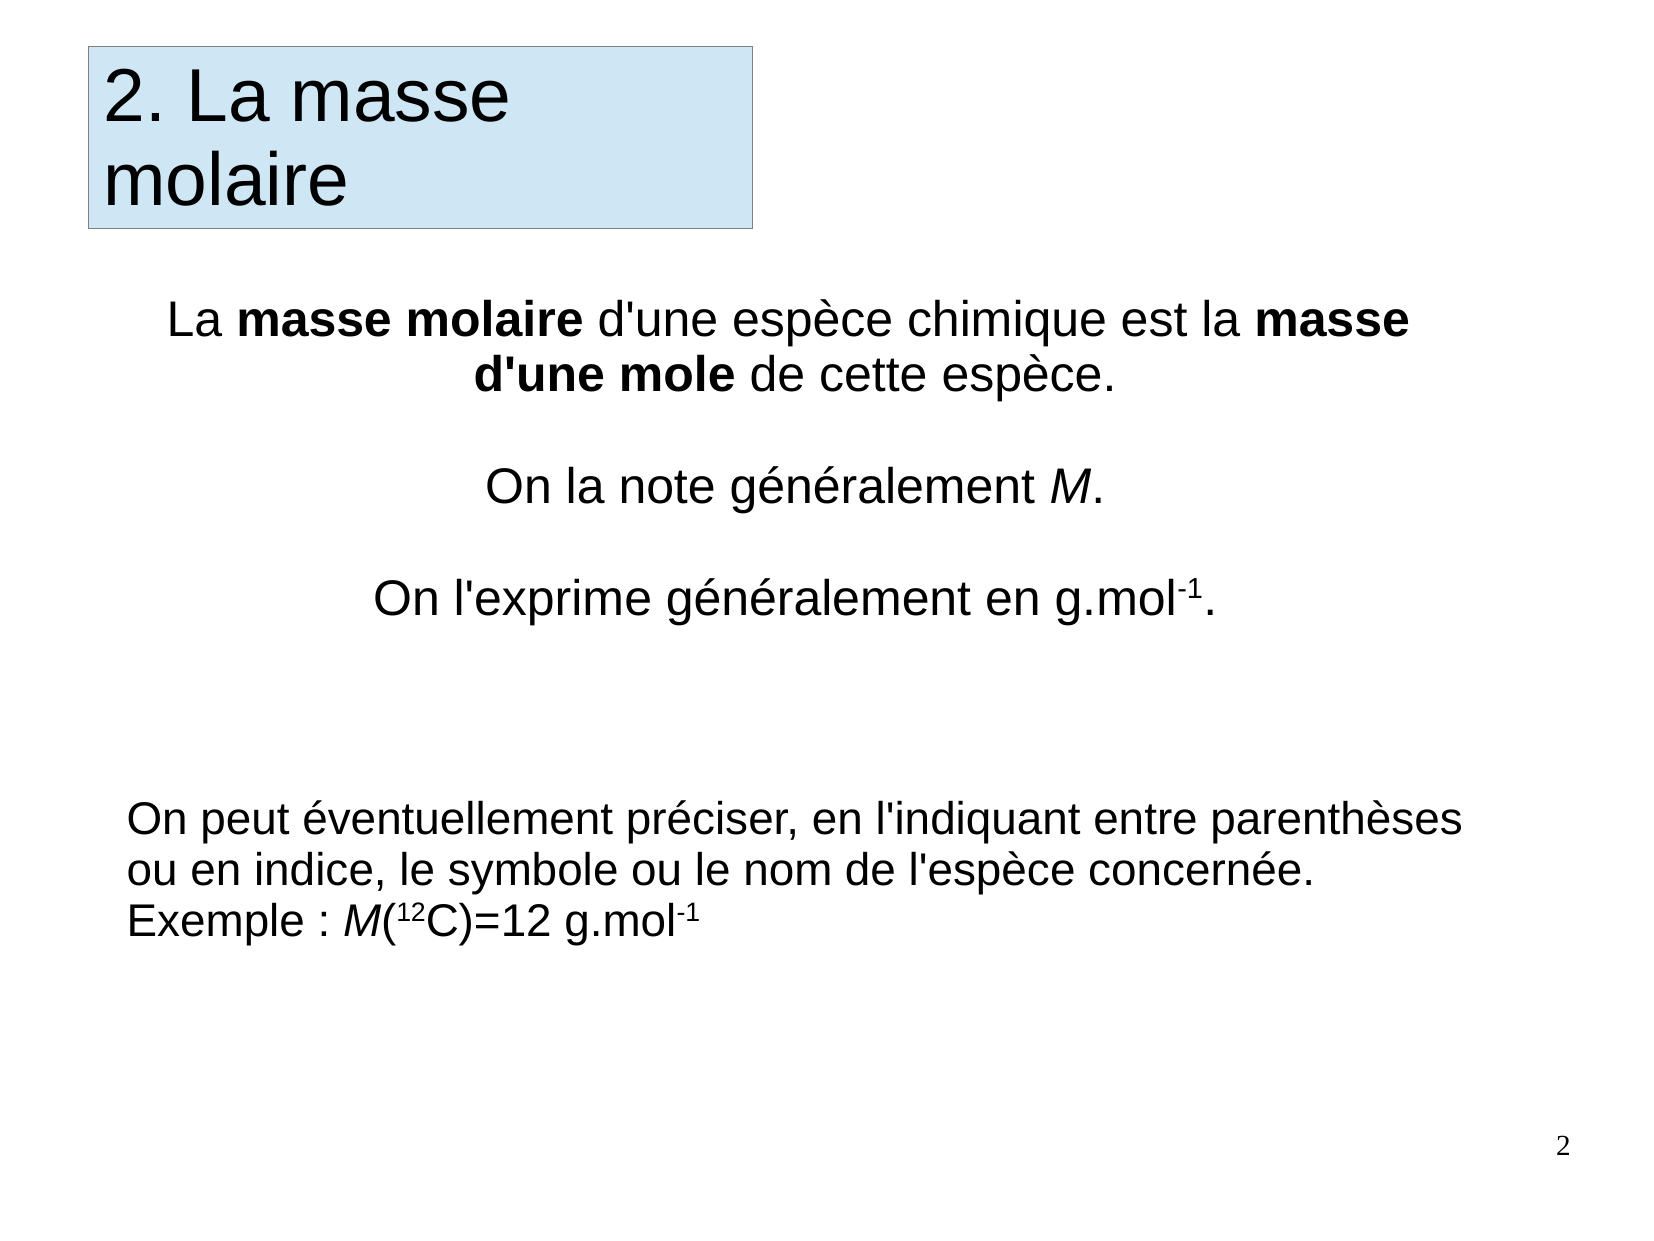

2. La masse molaire
La masse molaire d'une espèce chimique est la masse
d'une mole de cette espèce.
On la note généralement M.
On l'exprime généralement en g.mol-1.
On peut éventuellement préciser, en l'indiquant entre parenthèses
ou en indice, le symbole ou le nom de l'espèce concernée.
Exemple : M(12C)=12 g.mol-1
2